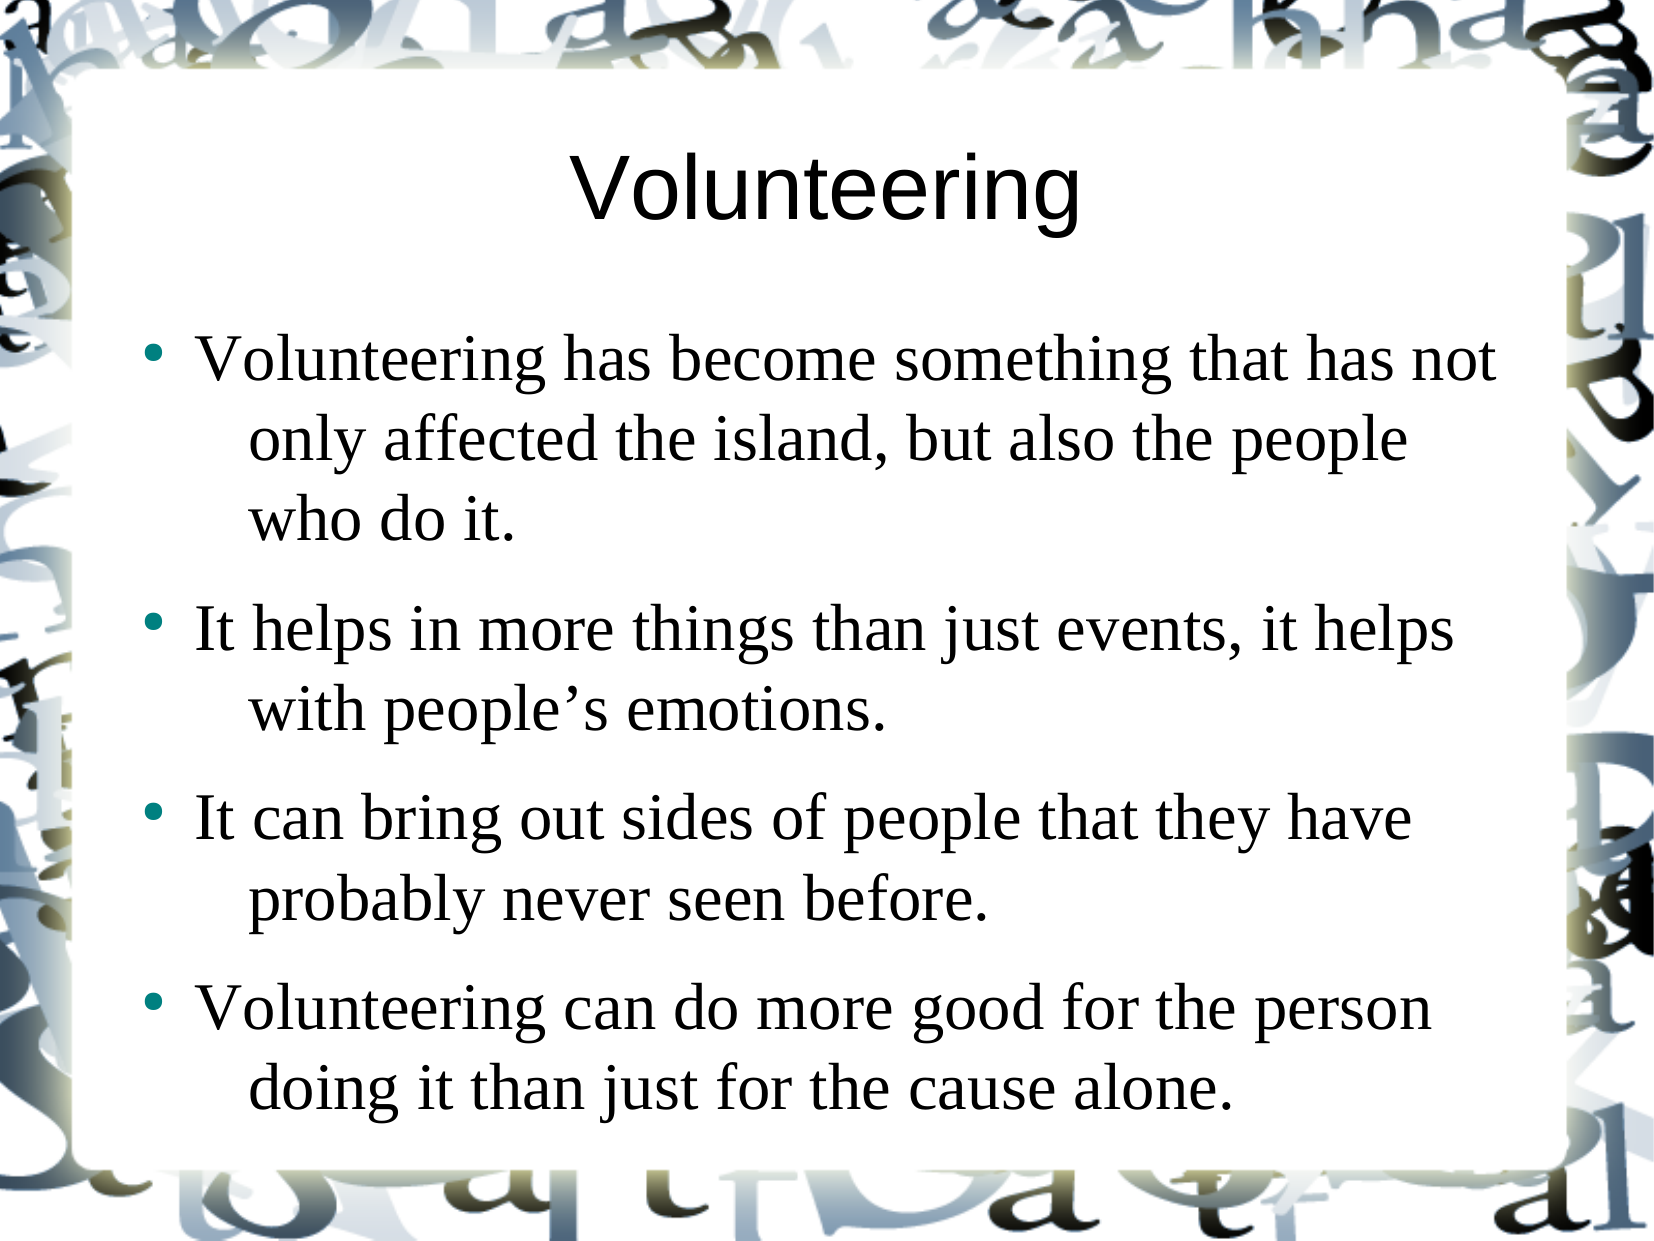

# Volunteering
Volunteering has become something that has not only affected the island, but also the people who do it.
It helps in more things than just events, it helps with people’s emotions.
It can bring out sides of people that they have probably never seen before.
Volunteering can do more good for the person doing it than just for the cause alone.